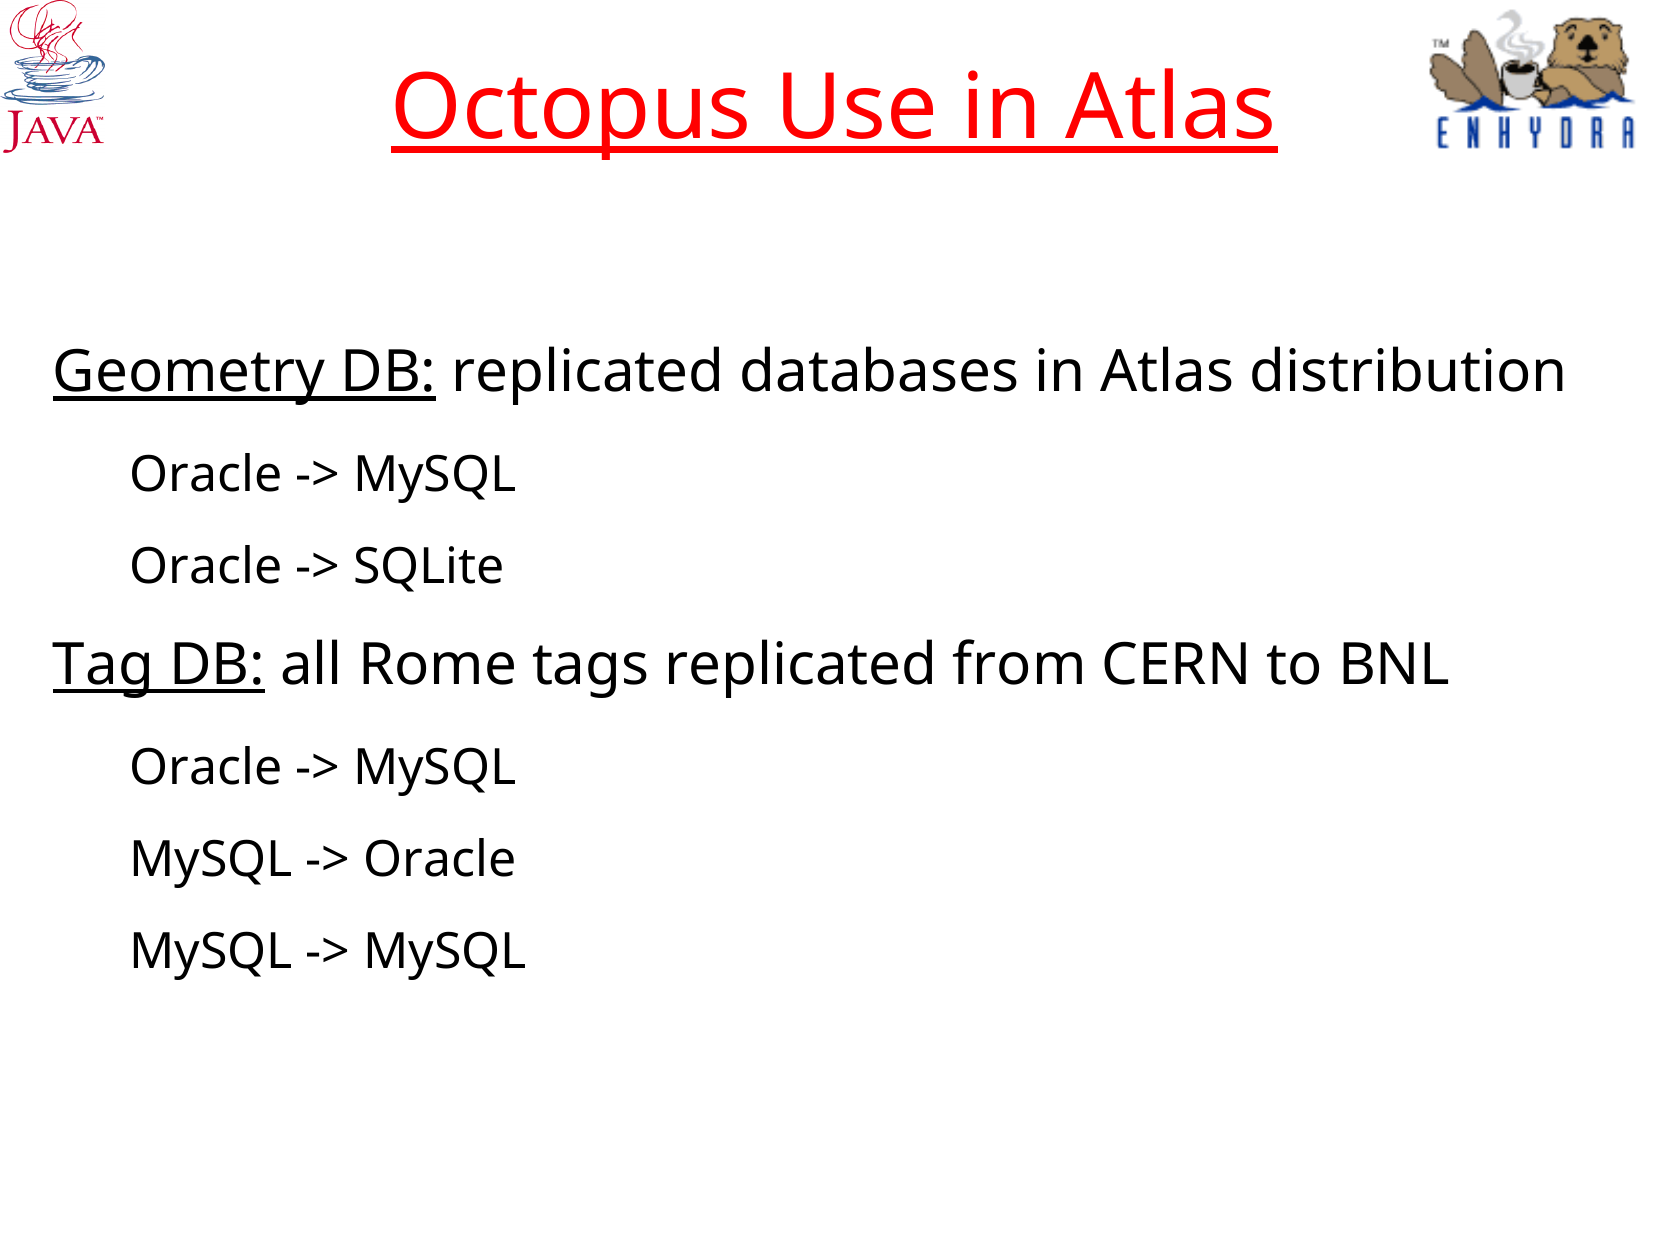

# Octopus Use in Atlas
Geometry DB: replicated databases in Atlas distribution
Oracle -> MySQL
Oracle -> SQLite
Tag DB: all Rome tags replicated from CERN to BNL
Oracle -> MySQL
MySQL -> Oracle
MySQL -> MySQL